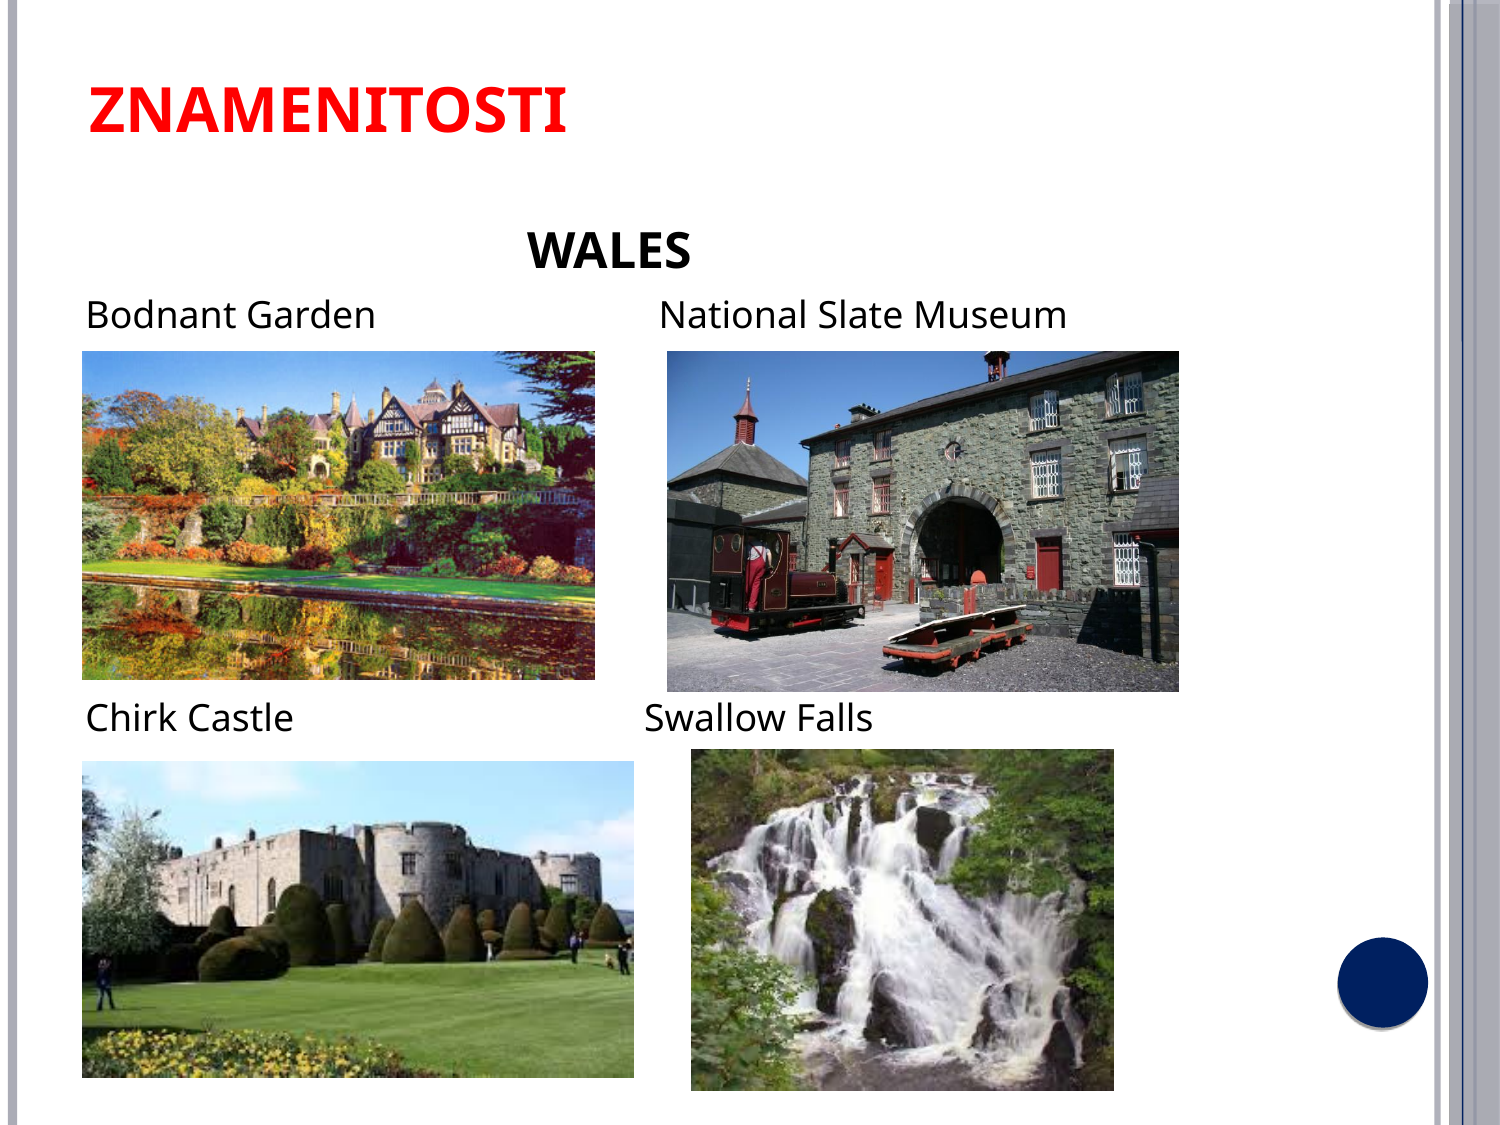

# ZNAMENITOSTI
 WALES
Bodnant Garden National Slate Museum
Chirk Castle Swallow Falls